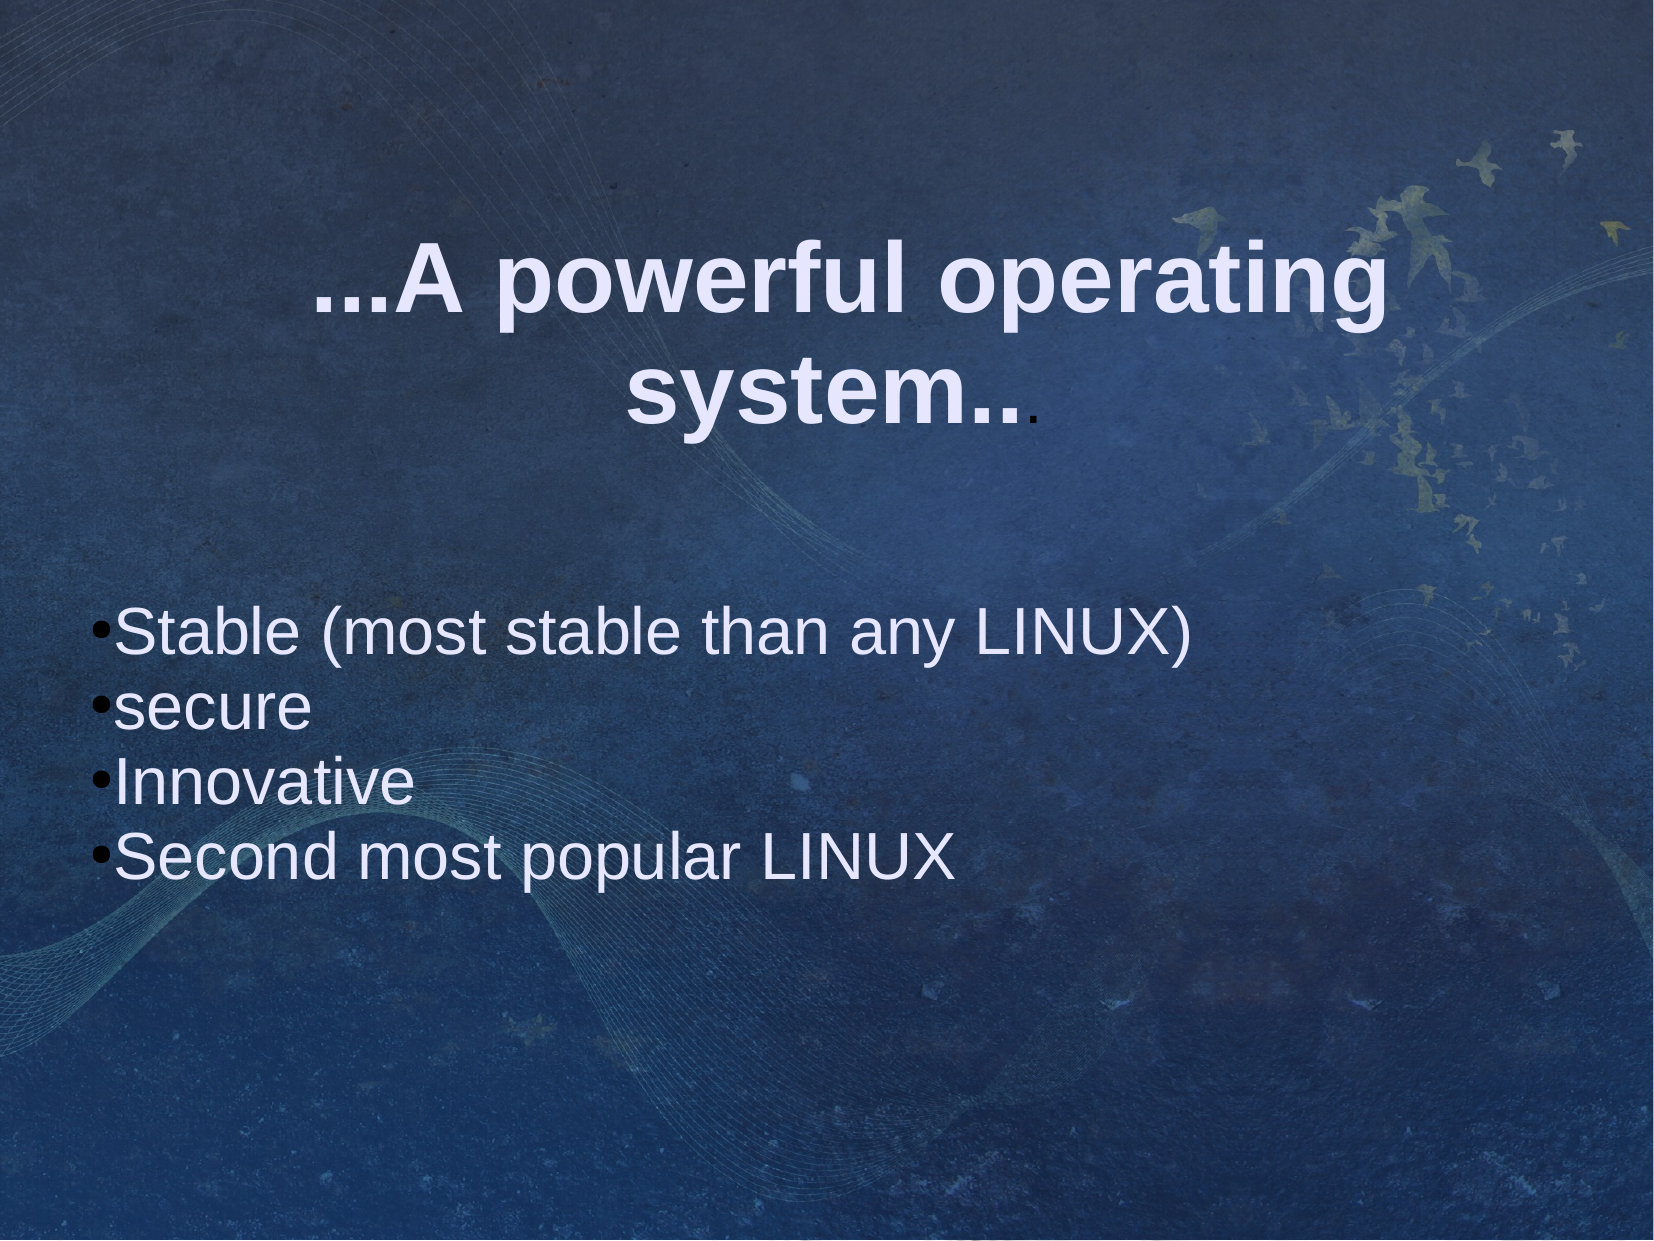

# ...A powerful operating system...
Stable (most stable than any LINUX)
secure
Innovative
Second most popular LINUX